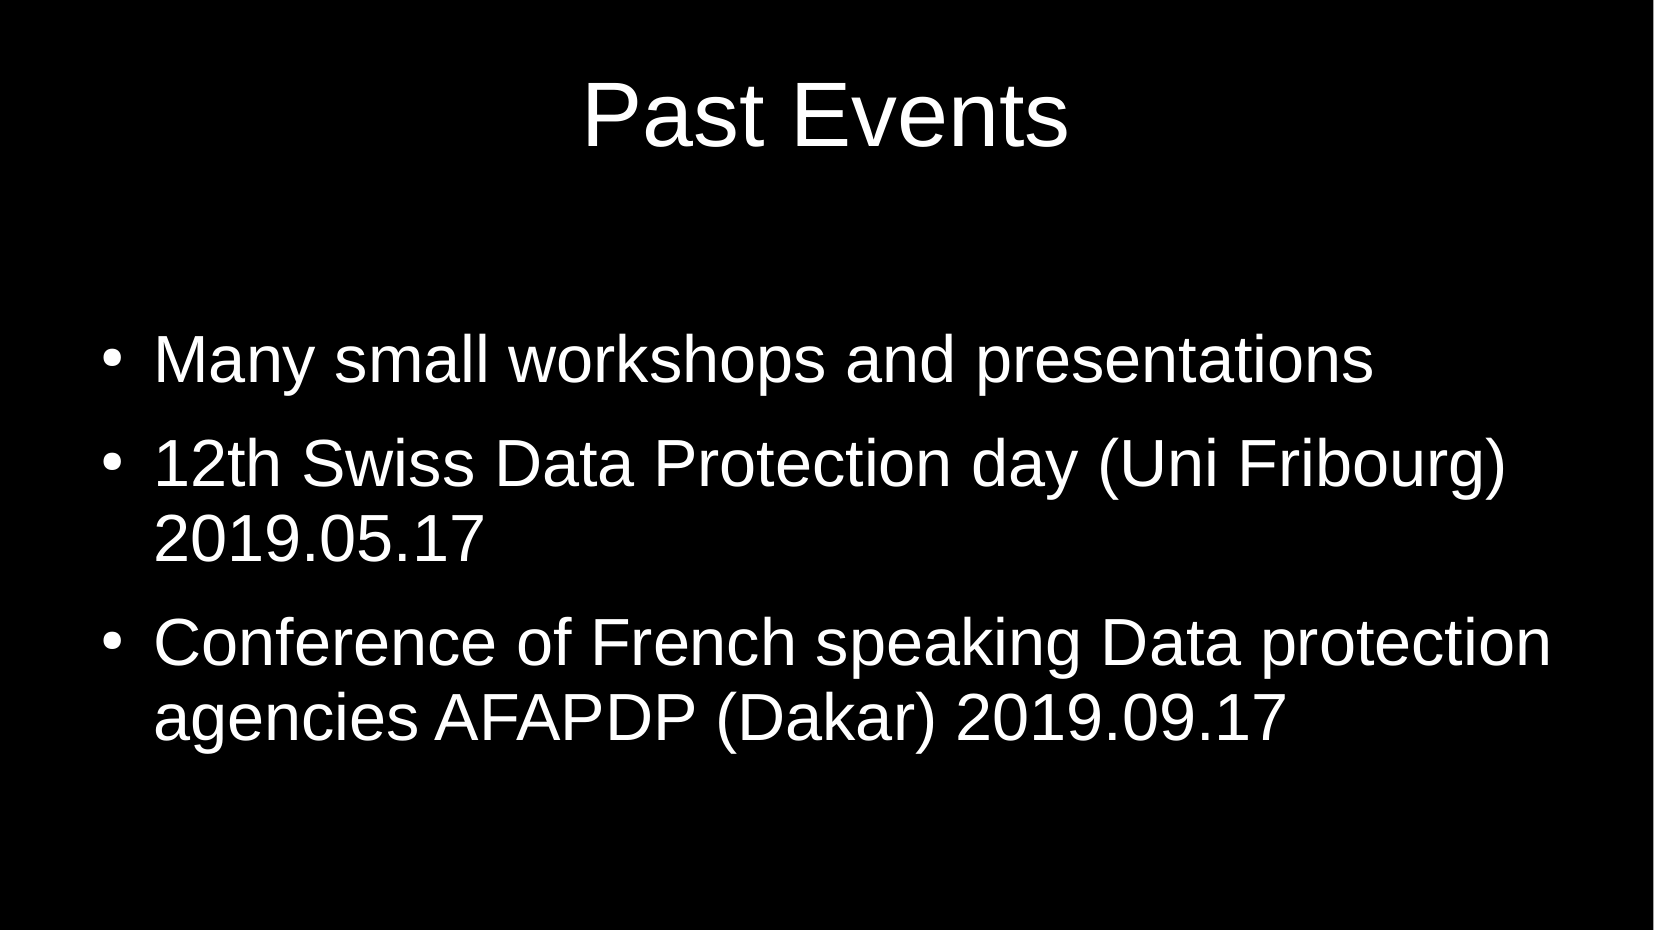

# Past Events
Many small workshops and presentations
12th Swiss Data Protection day (Uni Fribourg) 2019.05.17
Conference of French speaking Data protection agencies AFAPDP (Dakar) 2019.09.17